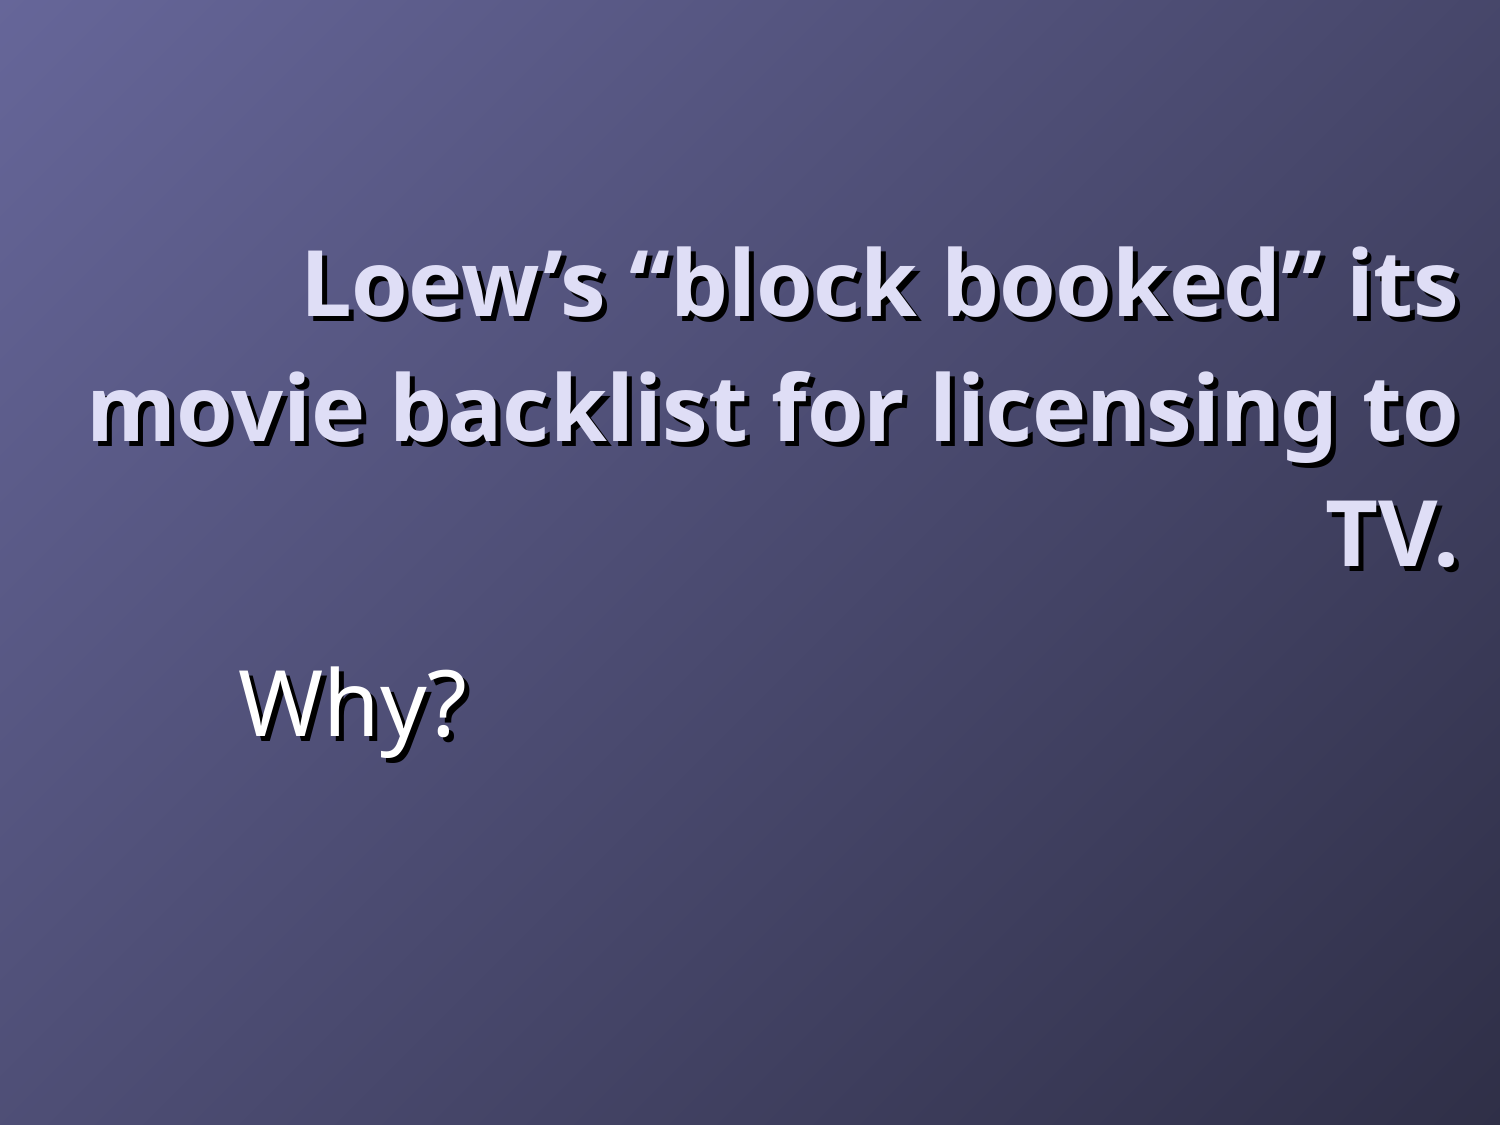

# Loew’s “block booked” its movie backlist for licensing to TV.
Why?